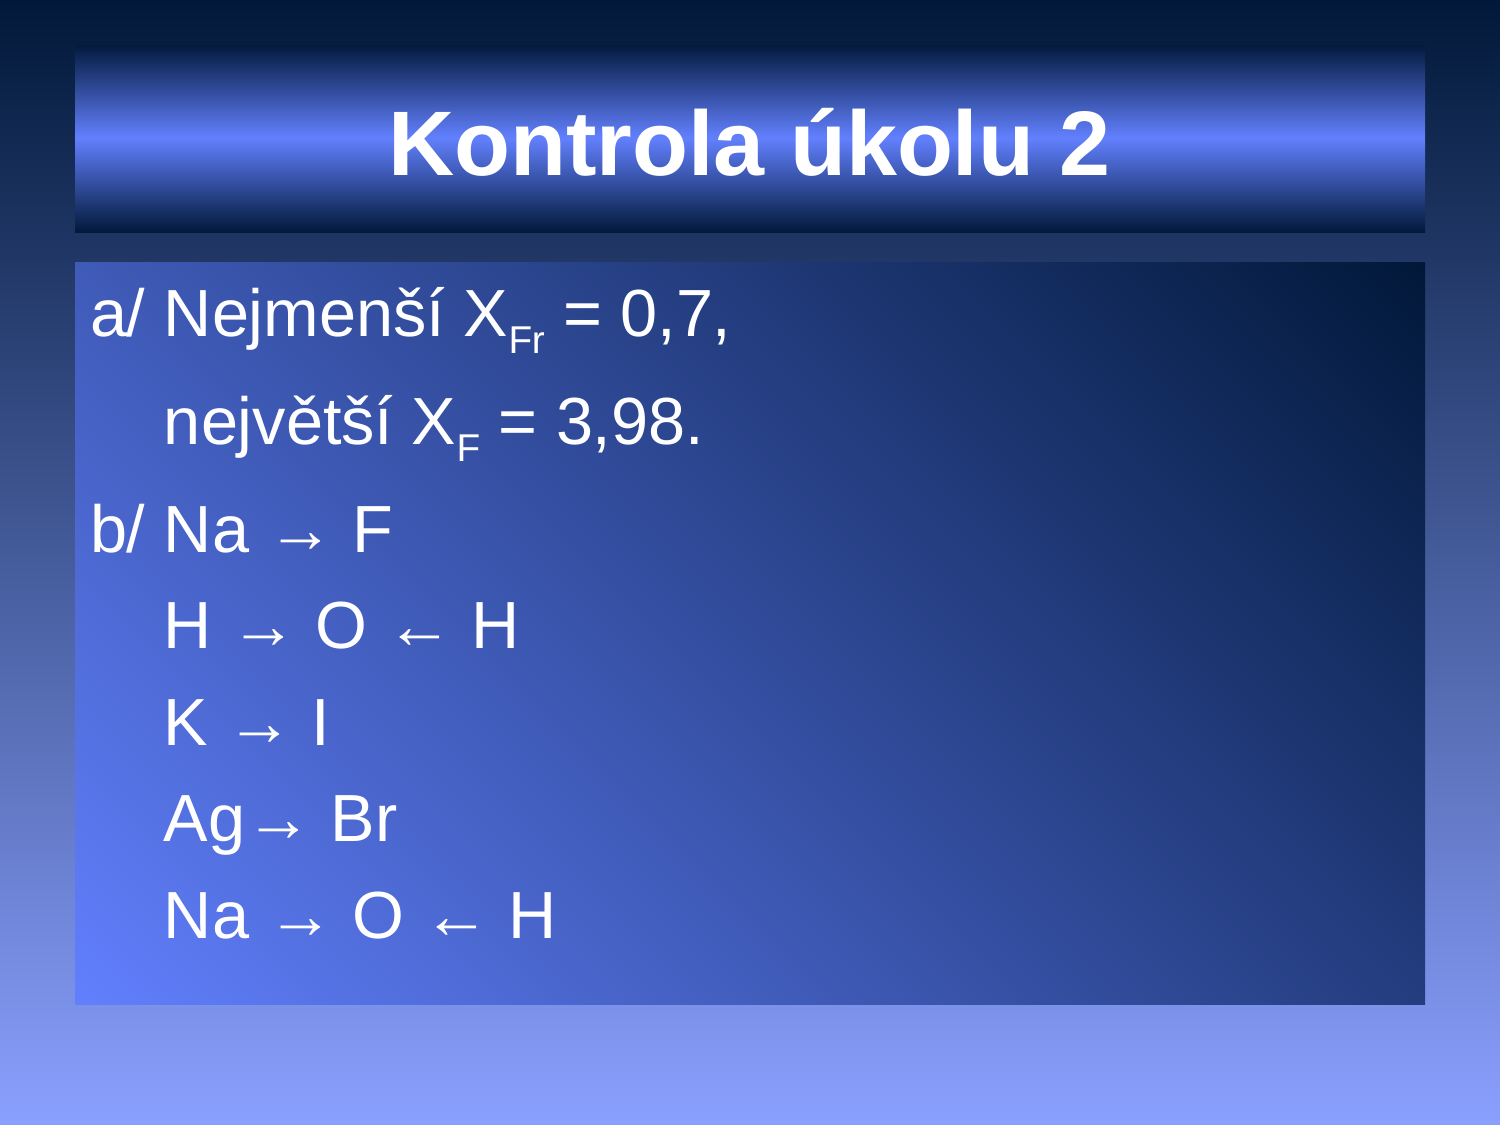

# Kontrola úkolu 2
a/ Nejmenší XFr = 0,7,
 největší XF = 3,98.
b/ Na → F
 H → O ← H
 K → I
 Ag→ Br
 Na → O ← H